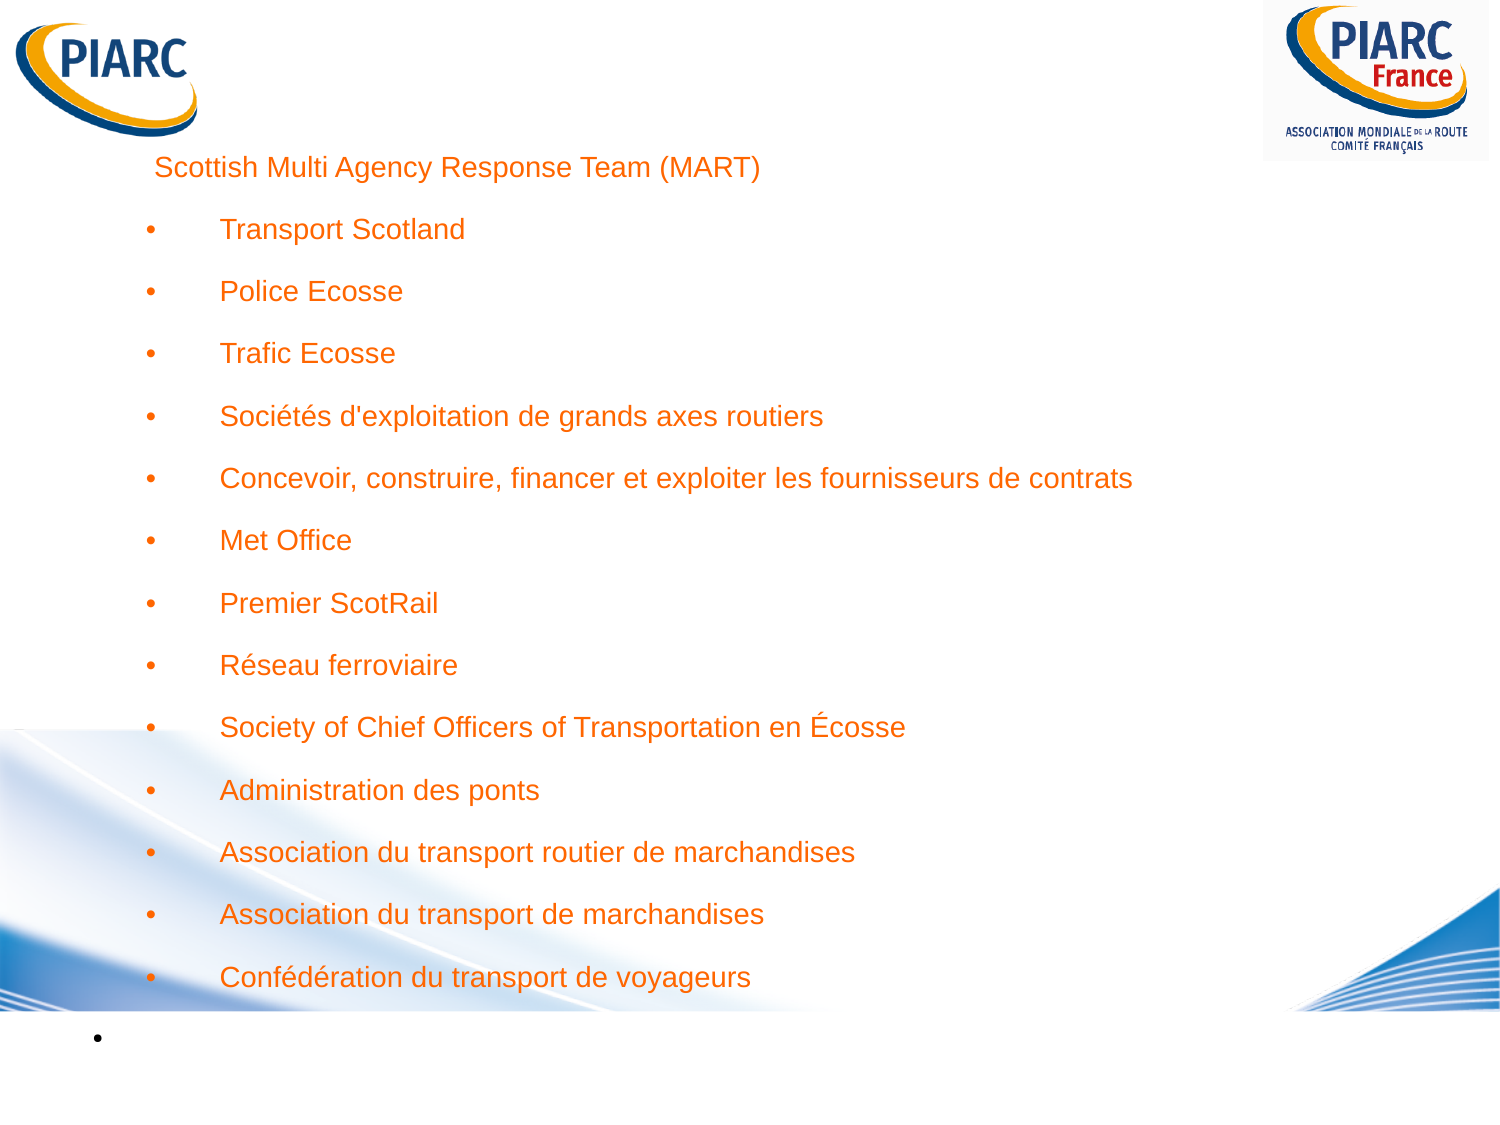

Scottish Multi Agency Response Team (MART)
•	Transport Scotland
•	Police Ecosse
•	Trafic Ecosse
•	Sociétés d'exploitation de grands axes routiers
•	Concevoir, construire, financer et exploiter les fournisseurs de contrats
•	Met Office
•	Premier ScotRail
•	Réseau ferroviaire
•	Society of Chief Officers of Transportation en Écosse
•	Administration des ponts
•	Association du transport routier de marchandises
•	Association du transport de marchandises
•	Confédération du transport de voyageurs
#